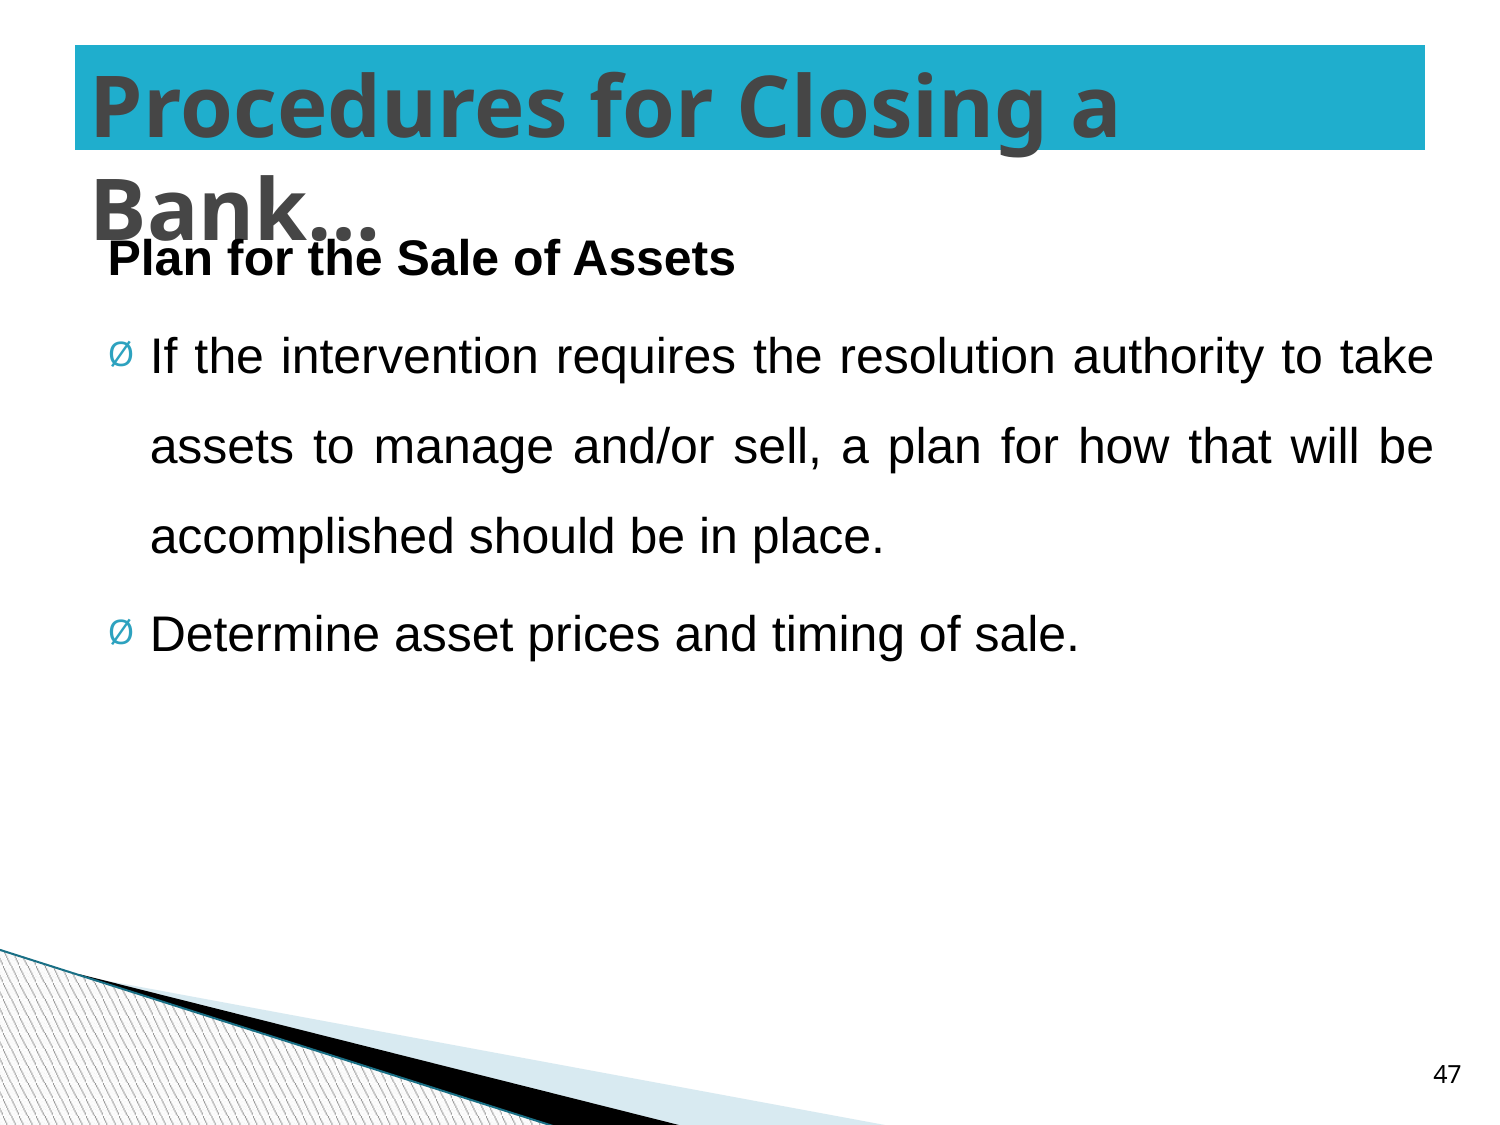

# Procedures for Closing a Bank…
Plan for the Sale of Assets
If the intervention requires the resolution authority to take assets to manage and/or sell, a plan for how that will be accomplished should be in place.
Determine asset prices and timing of sale.